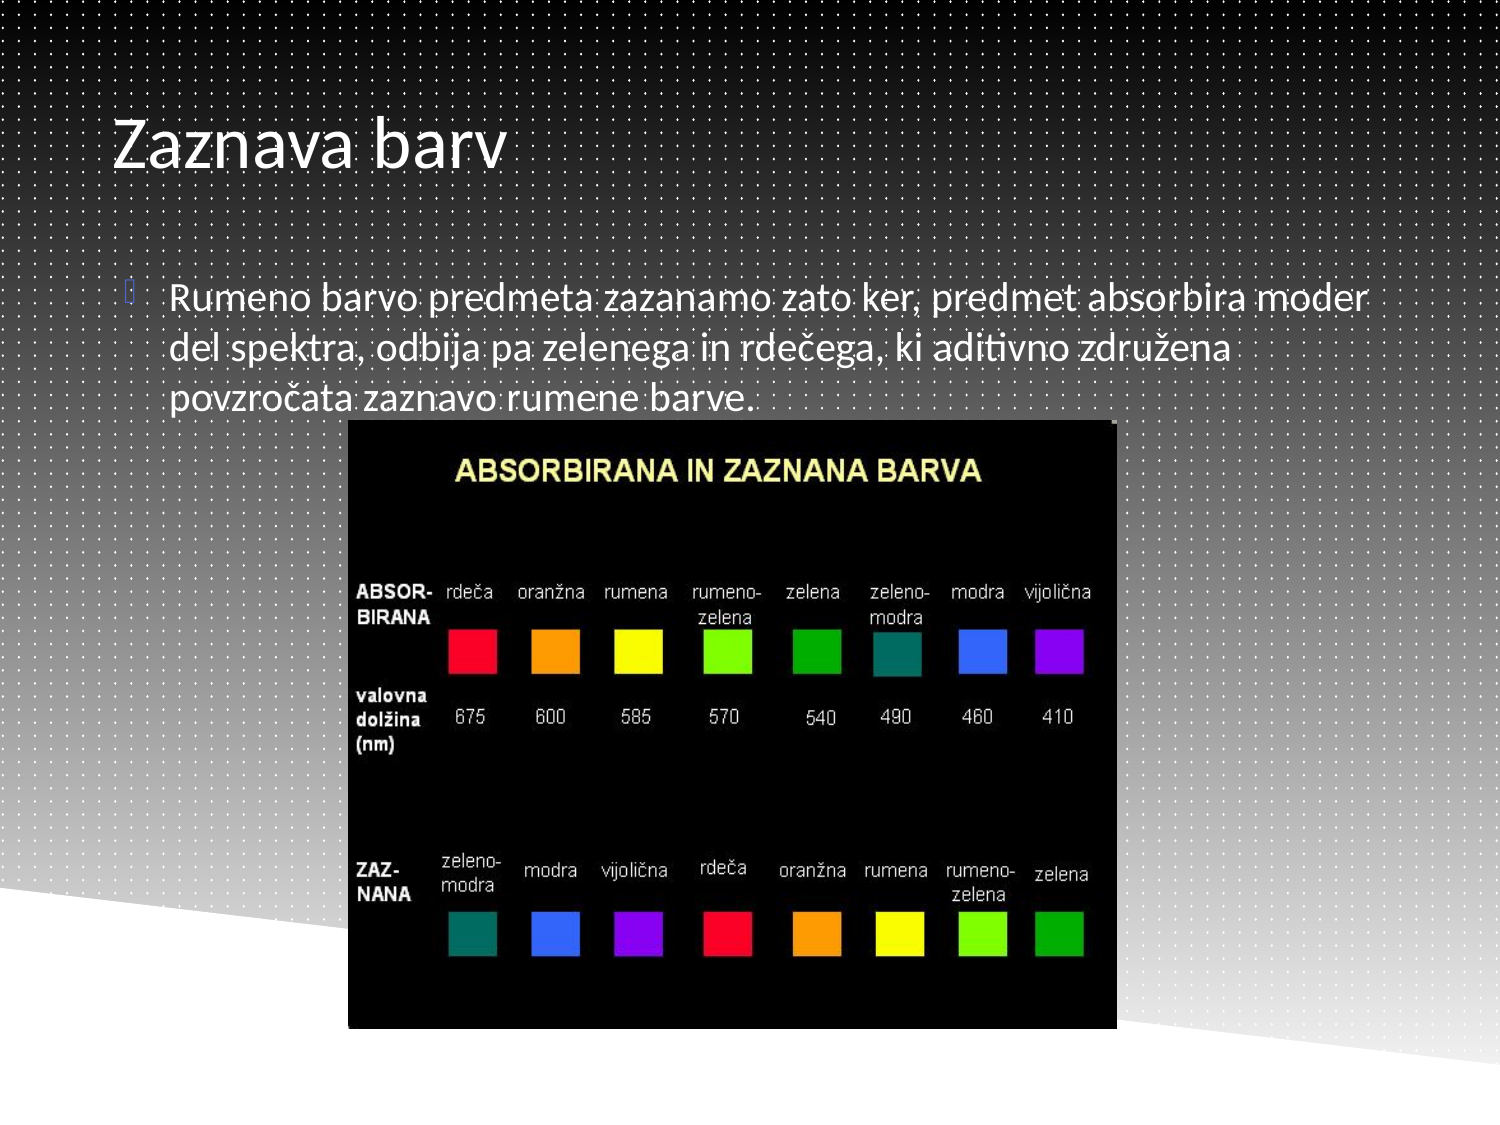

# Zaznava barv
Rumeno barvo predmeta zazanamo zato ker, predmet absorbira moder del spektra, odbija pa zelenega in rdečega, ki aditivno združena povzročata zaznavo rumene barve.